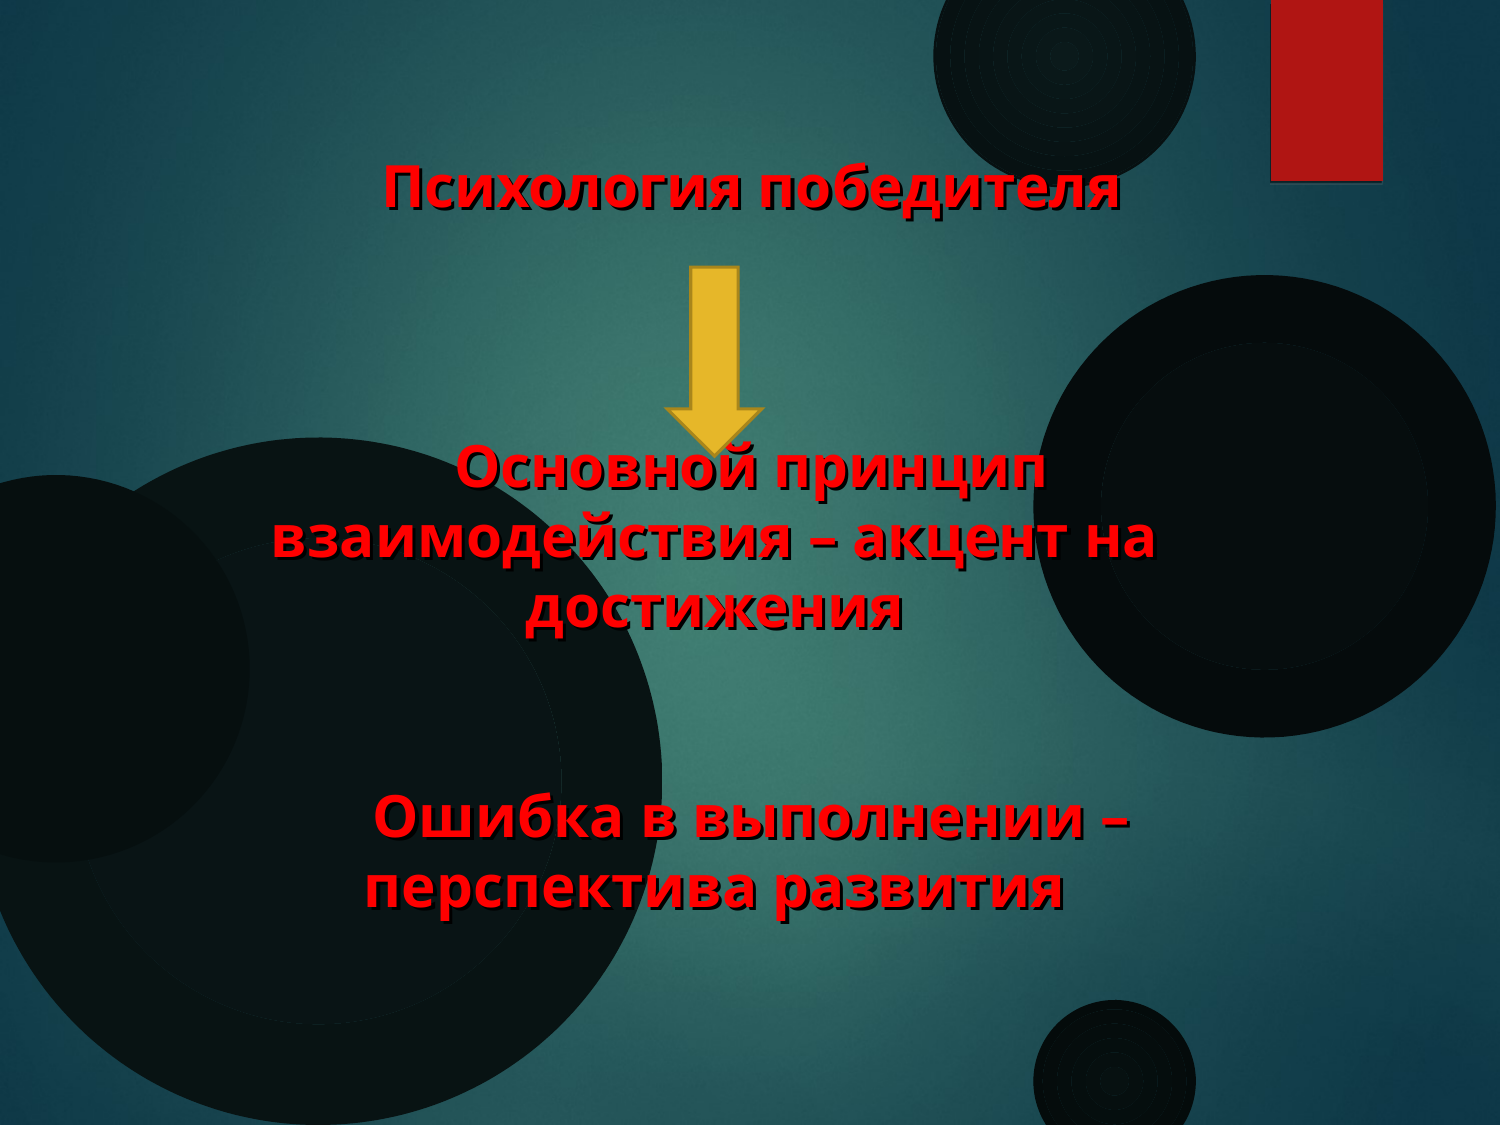

Психология победителя
Основной принцип взаимодействия – акцент на достижения
Ошибка в выполнении – перспектива развития